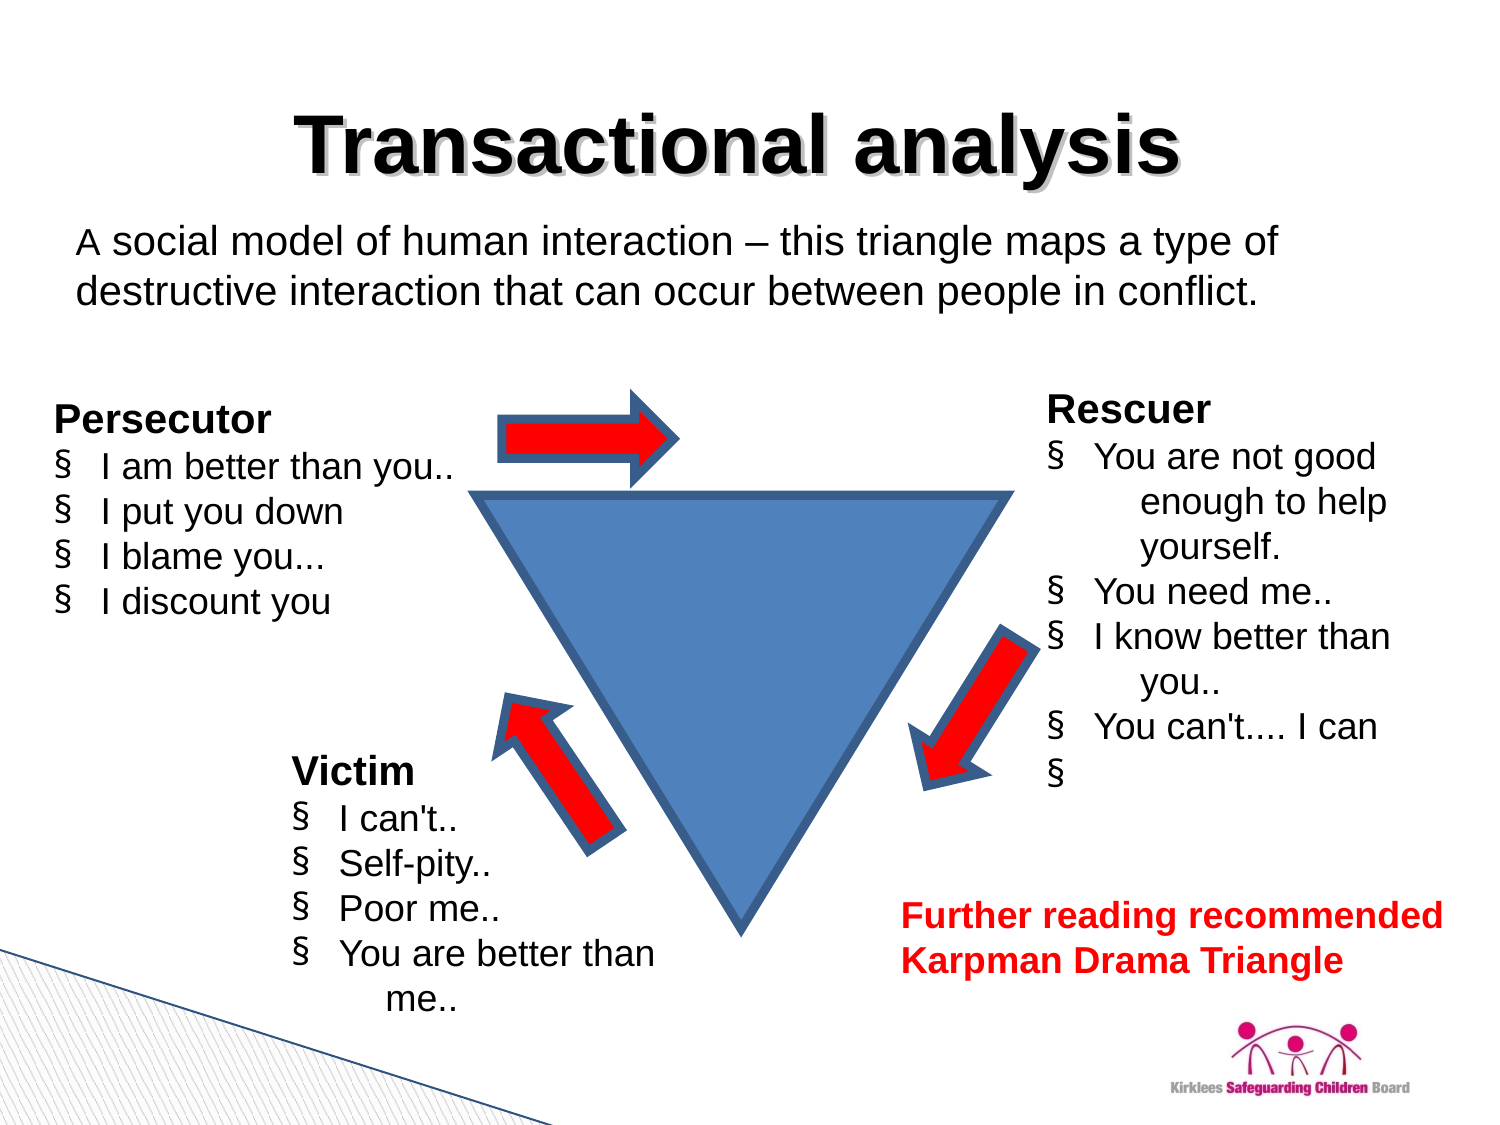

# Transactional analysis
A social model of human interaction – this triangle maps a type of destructive interaction that can occur between people in conflict.
Rescuer
You are not good enough to help yourself.
You need me..
I know better than you..
You can't.... I can
Persecutor
I am better than you..
I put you down
I blame you...
I discount you
Victim
I can't..
Self-pity..
Poor me..
You are better than me..
Further reading recommended
Karpman Drama Triangle